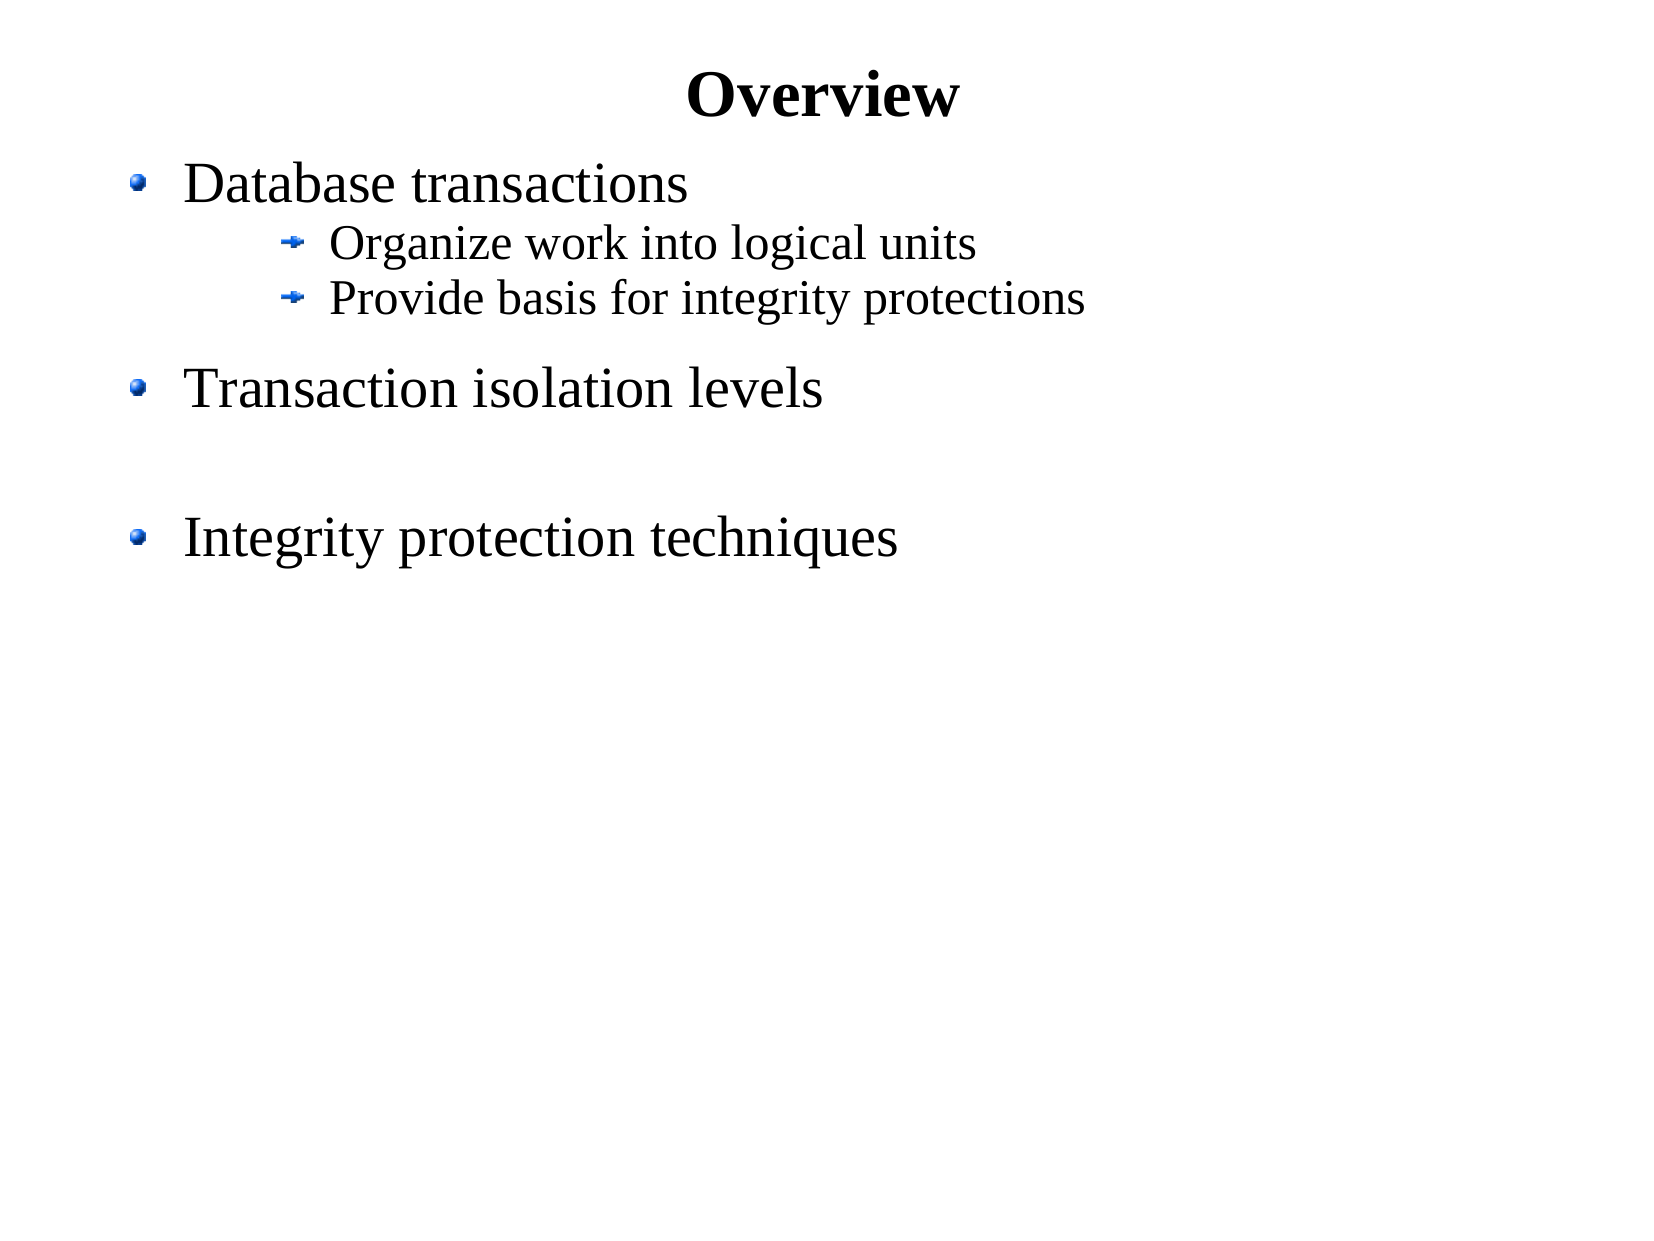

# Overview
Database transactions
Organize work into logical units
Provide basis for integrity protections
Transaction isolation levels
Integrity protection techniques